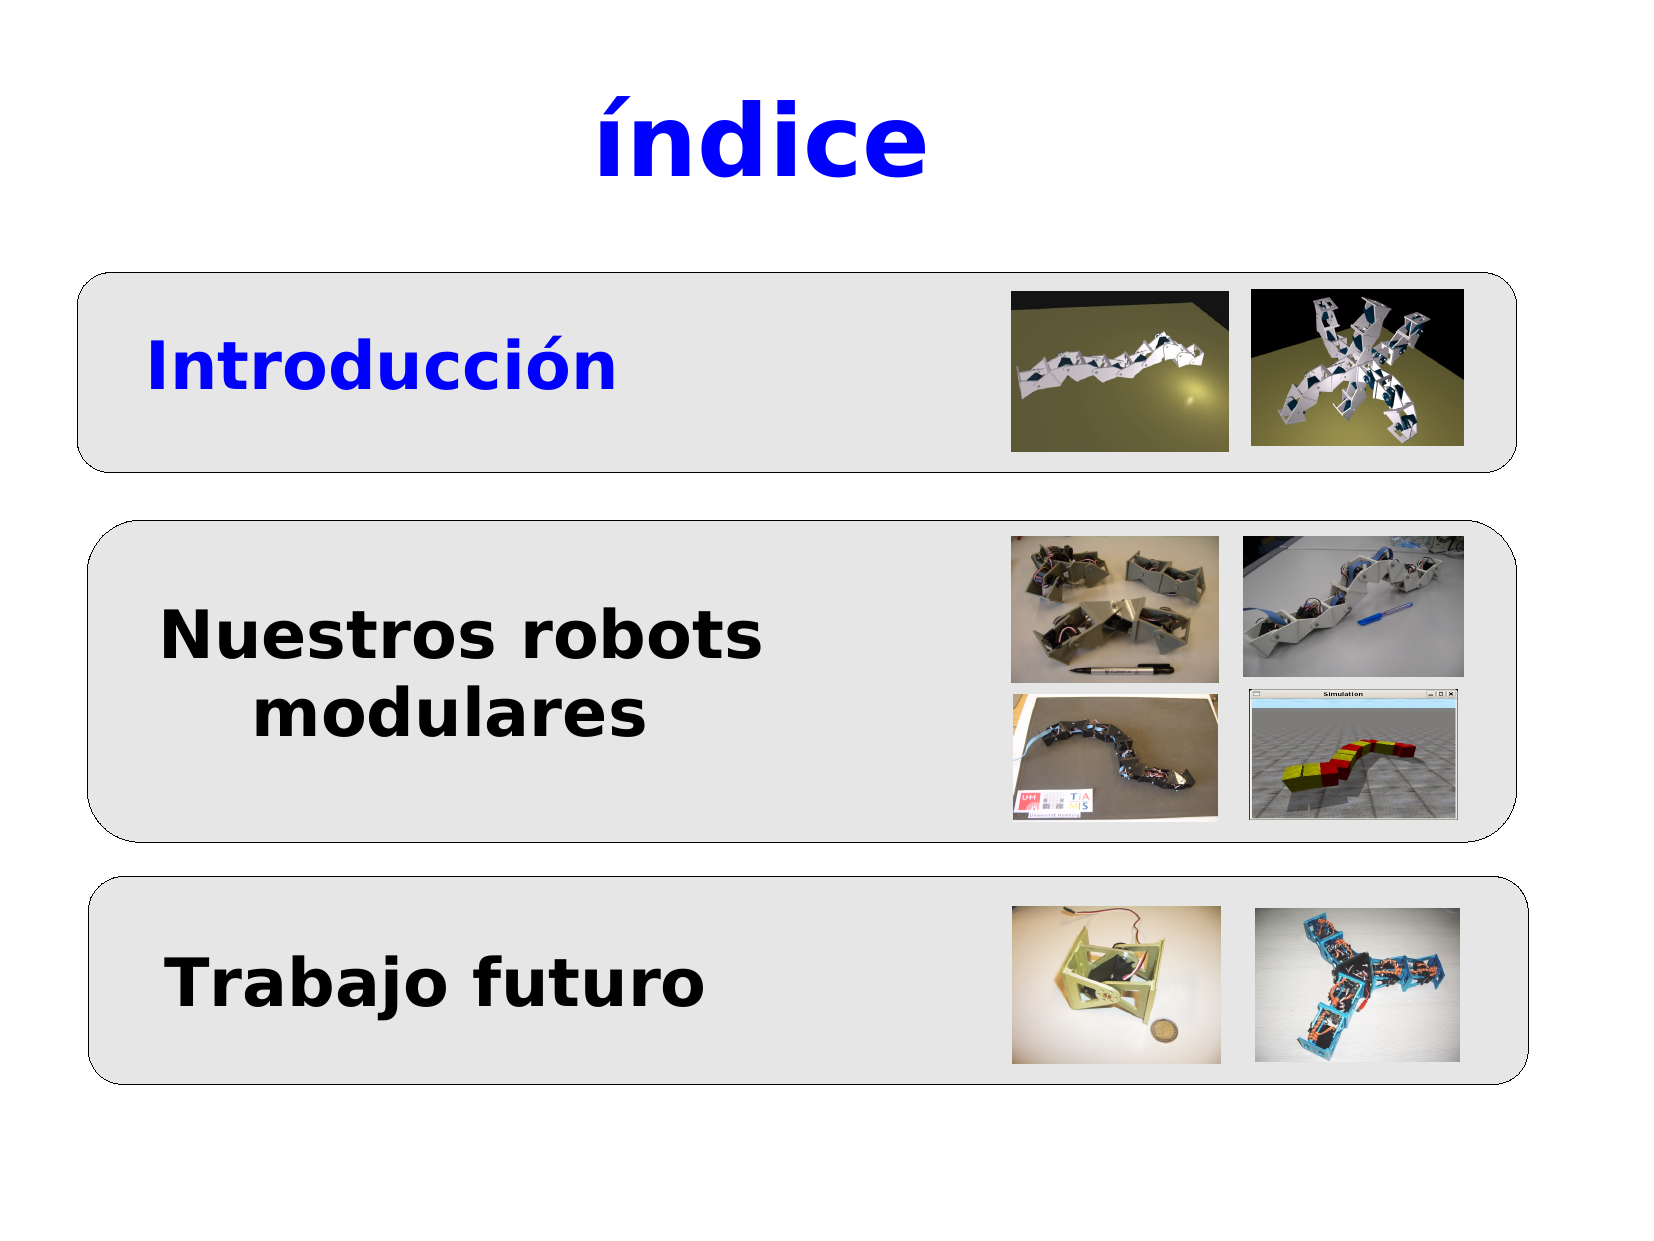

índice
 Introducción
 Nuestros robots modulares
 Trabajo futuro